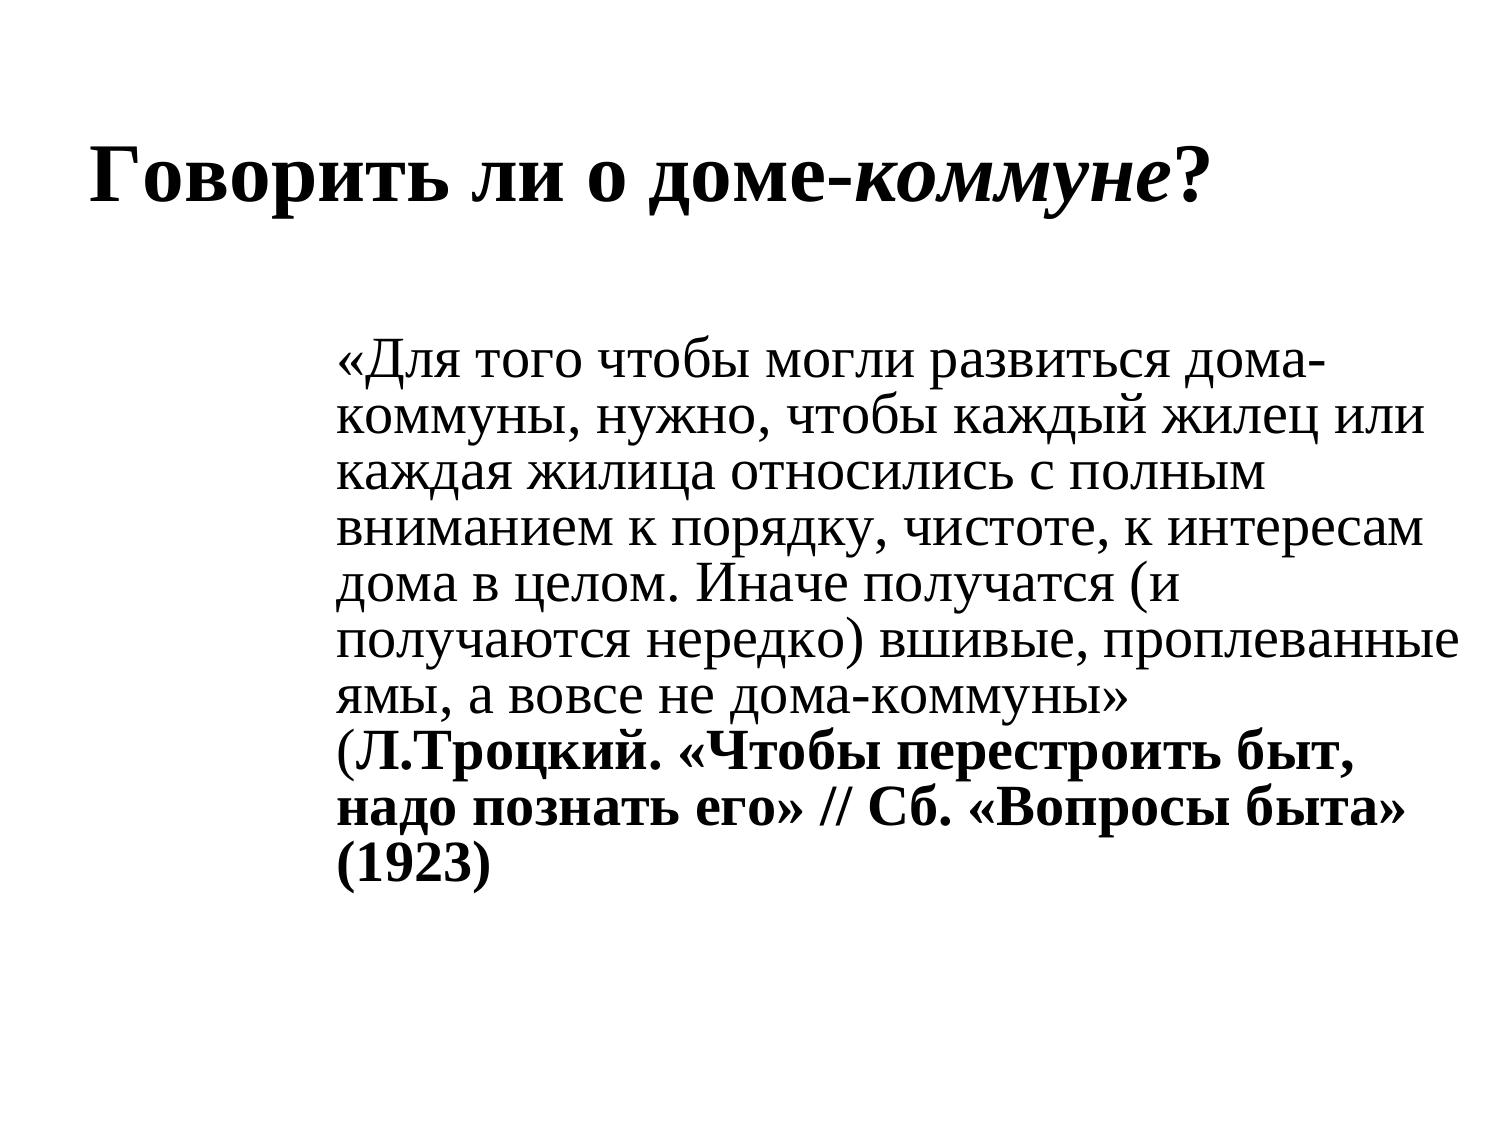

# Говорить ли о доме-коммуне?
«Для того чтобы могли развиться дома-коммуны, нужно, чтобы каждый жилец или каждая жилица относились с полным вниманием к порядку, чистоте, к интересам дома в целом. Иначе получатся (и получаются нередко) вшивые, проплеванные ямы, а вовсе не дома-коммуны» (Л.Троцкий. «Чтобы перестроить быт, надо познать его» // Сб. «Вопросы быта» (1923)